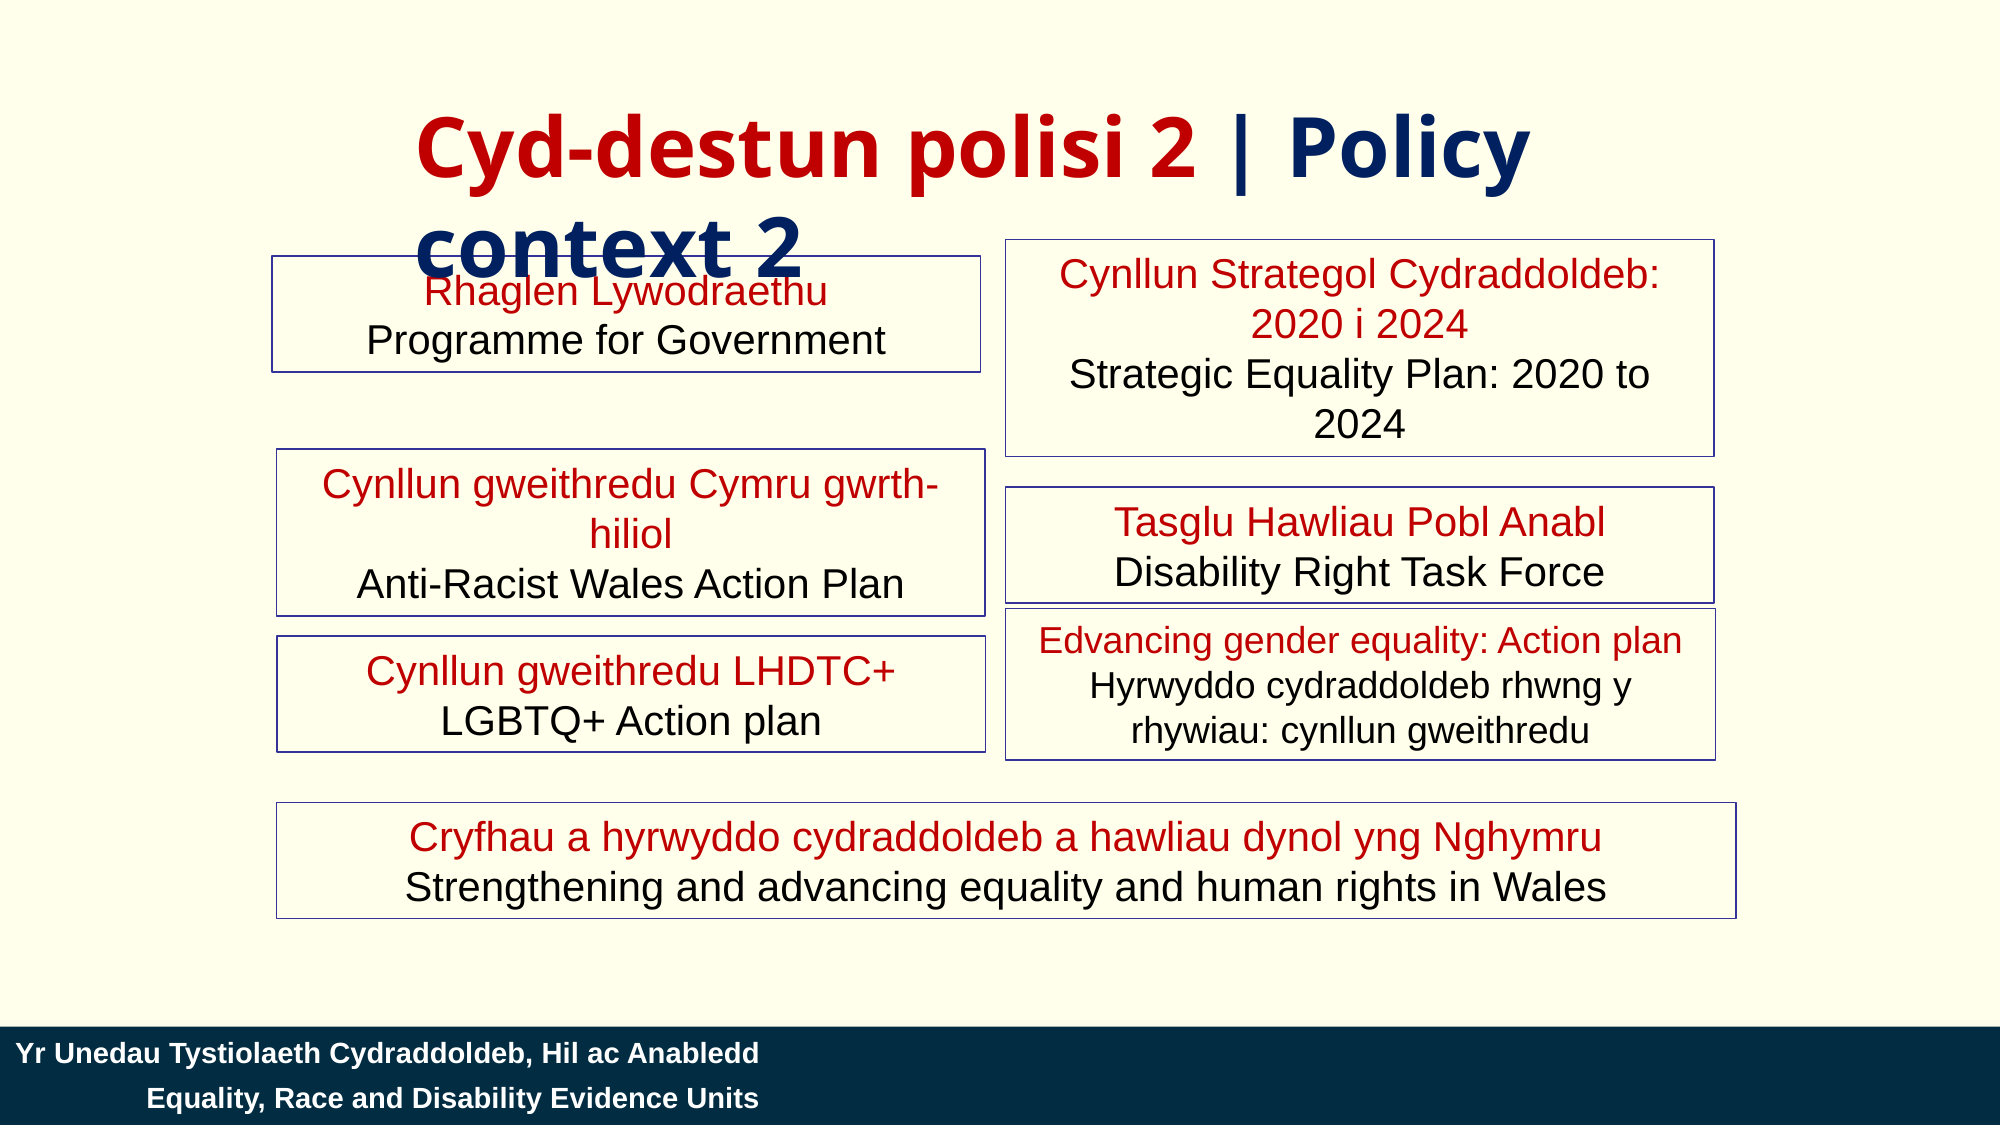

Cyd-destun polisi 2 | Policy context 2
Cynllun Strategol Cydraddoldeb: 2020 i 2024
Strategic Equality Plan: 2020 to 2024
Rhaglen Lywodraethu
Programme for Government
Cynllun gweithredu Cymru gwrth-hiliol
Anti-Racist Wales Action Plan
Tasglu Hawliau Pobl Anabl
Disability Right Task Force
Edvancing gender equality: Action plan
Hyrwyddo cydraddoldeb rhwng y rhywiau: cynllun gweithredu
Cynllun gweithredu LHDTC+
LGBTQ+ Action plan
Cryfhau a hyrwyddo cydraddoldeb a hawliau dynol yng Nghymru Strengthening and advancing equality and human rights in Wales
Yr Unedau Tystiolaeth Cydraddoldeb, Hil ac Anabledd
Equality, Race and Disability Evidence Units